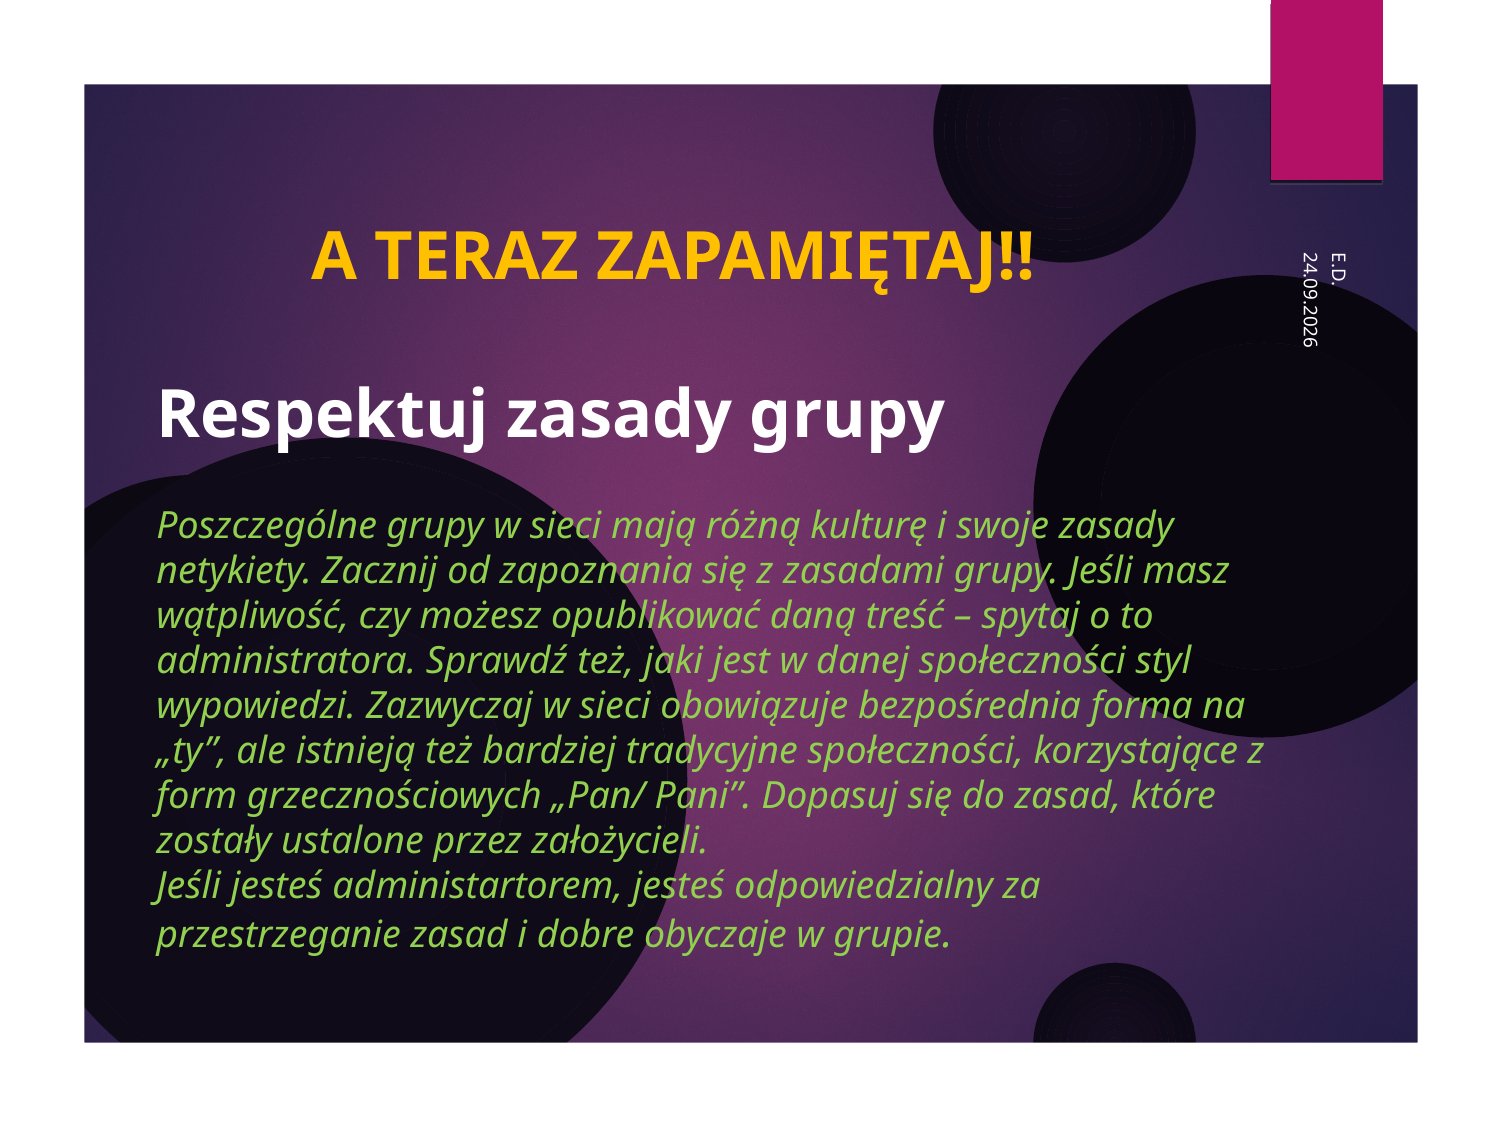

# A TERAZ ZAPAMIĘTAJ!!
Respektuj zasady grupy
Poszczególne grupy w sieci mają różną kulturę i swoje zasady netykiety. Zacznij od zapoznania się z zasadami grupy. Jeśli masz wątpliwość, czy możesz opublikować daną treść – spytaj o to administratora. Sprawdź też, jaki jest w danej społeczności styl wypowiedzi. Zazwyczaj w sieci obowiązuje bezpośrednia forma na „ty”, ale istnieją też bardziej tradycyjne społeczności, korzystające z form grzecznościowych „Pan/ Pani”. Dopasuj się do zasad, które zostały ustalone przez założycieli.
Jeśli jesteś administartorem, jesteś odpowiedzialny za przestrzeganie zasad i dobre obyczaje w grupie.
E.D.